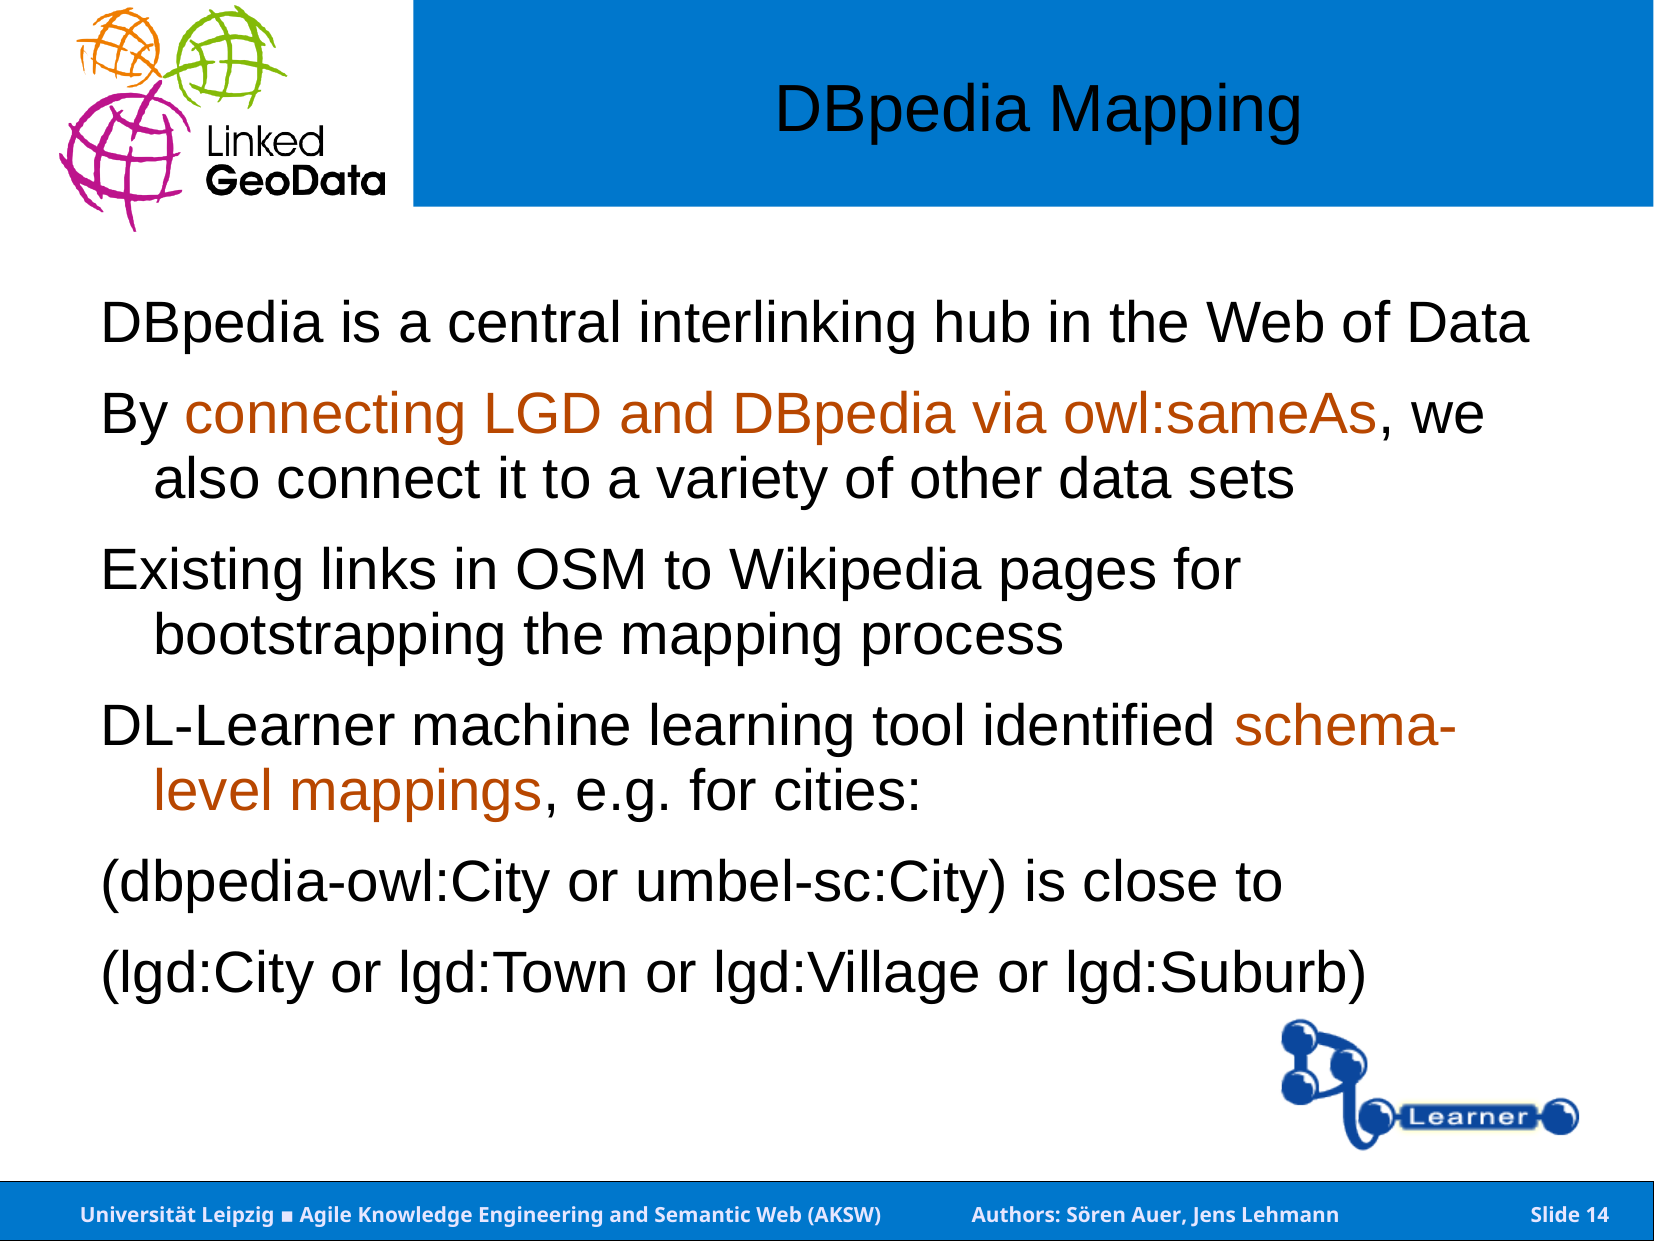

# DBpedia Mapping
DBpedia is a central interlinking hub in the Web of Data
By connecting LGD and DBpedia via owl:sameAs, we also connect it to a variety of other data sets
Existing links in OSM to Wikipedia pages for bootstrapping the mapping process
DL-Learner machine learning tool identified schema-level mappings, e.g. for cities:
(dbpedia-owl:City or umbel-sc:City) is close to
(lgd:City or lgd:Town or lgd:Village or lgd:Suburb)